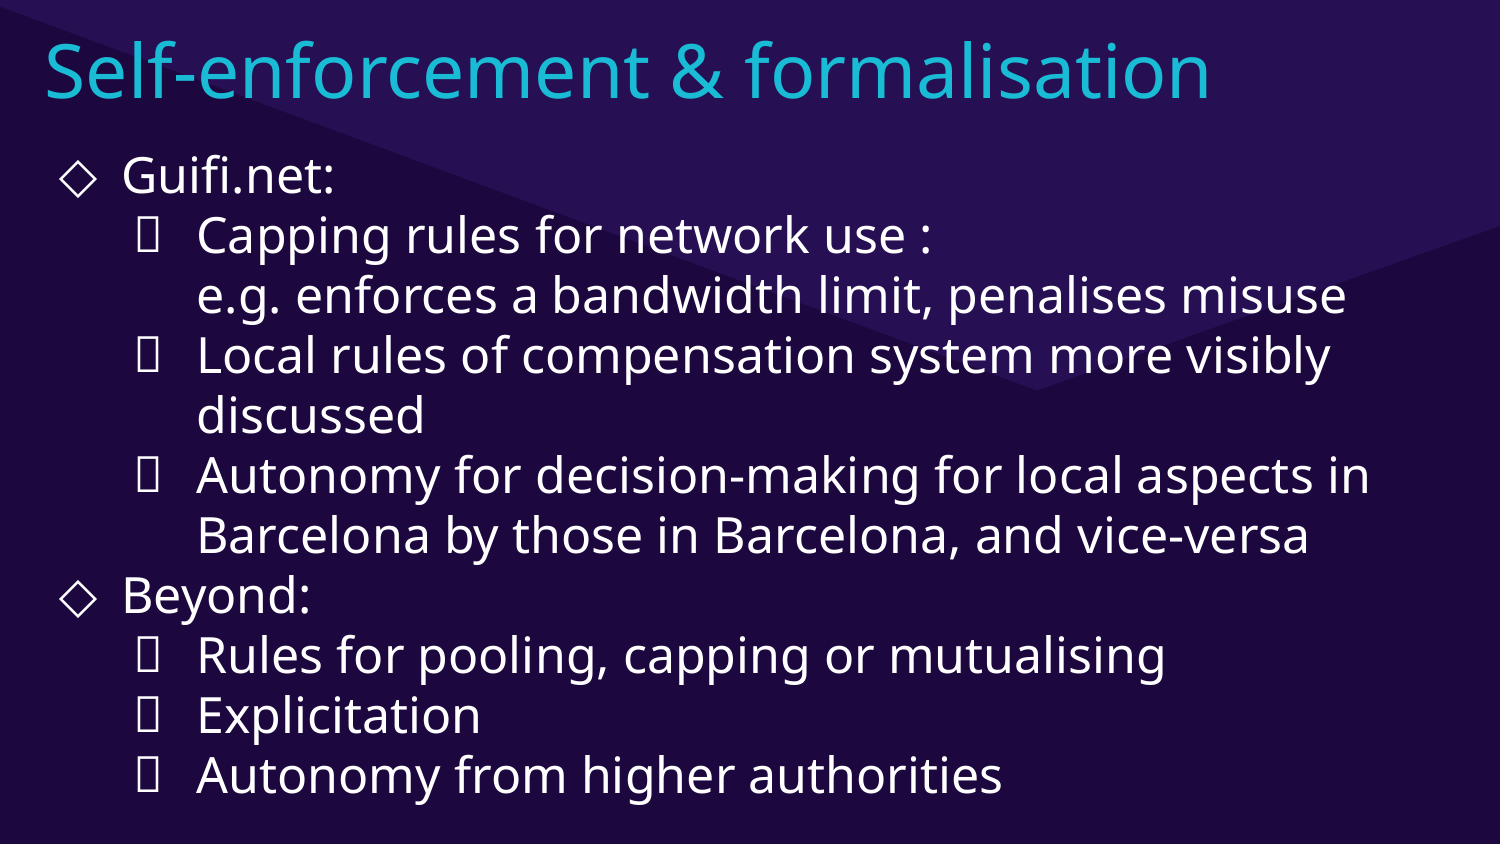

# Self-enforcement & formalisation
Guifi.net:
Capping rules for network use :
e.g. enforces a bandwidth limit, penalises misuse
Local rules of compensation system more visibly discussed
Autonomy for decision-making for local aspects in Barcelona by those in Barcelona, and vice-versa
Beyond:
Rules for pooling, capping or mutualising
Explicitation
Autonomy from higher authorities